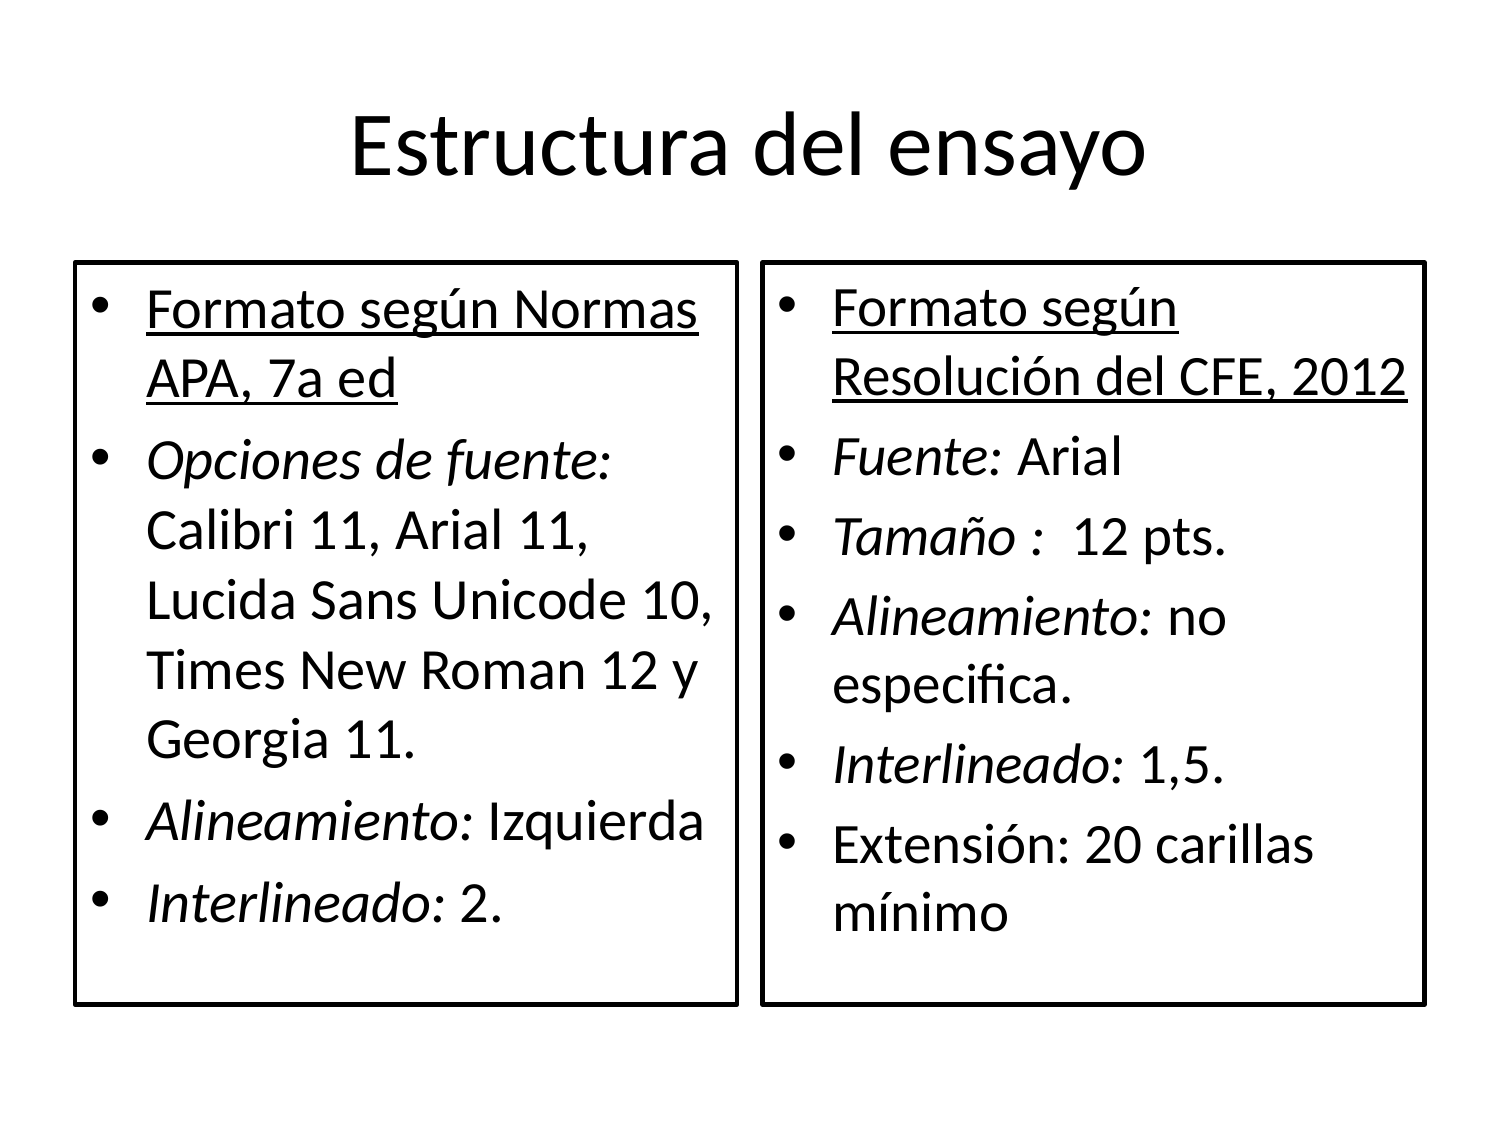

Estructura del ensayo
Formato según Normas APA, 7a ed
Opciones de fuente: Calibri 11, Arial 11, Lucida Sans Unicode 10, Times New Roman 12 y Georgia 11.
Alineamiento: Izquierda
Interlineado: 2.
Formato según Resolución del CFE, 2012
Fuente: Arial
Tamaño :  12 pts.
Alineamiento: no especifica.
Interlineado: 1,5.
Extensión: 20 carillas mínimo